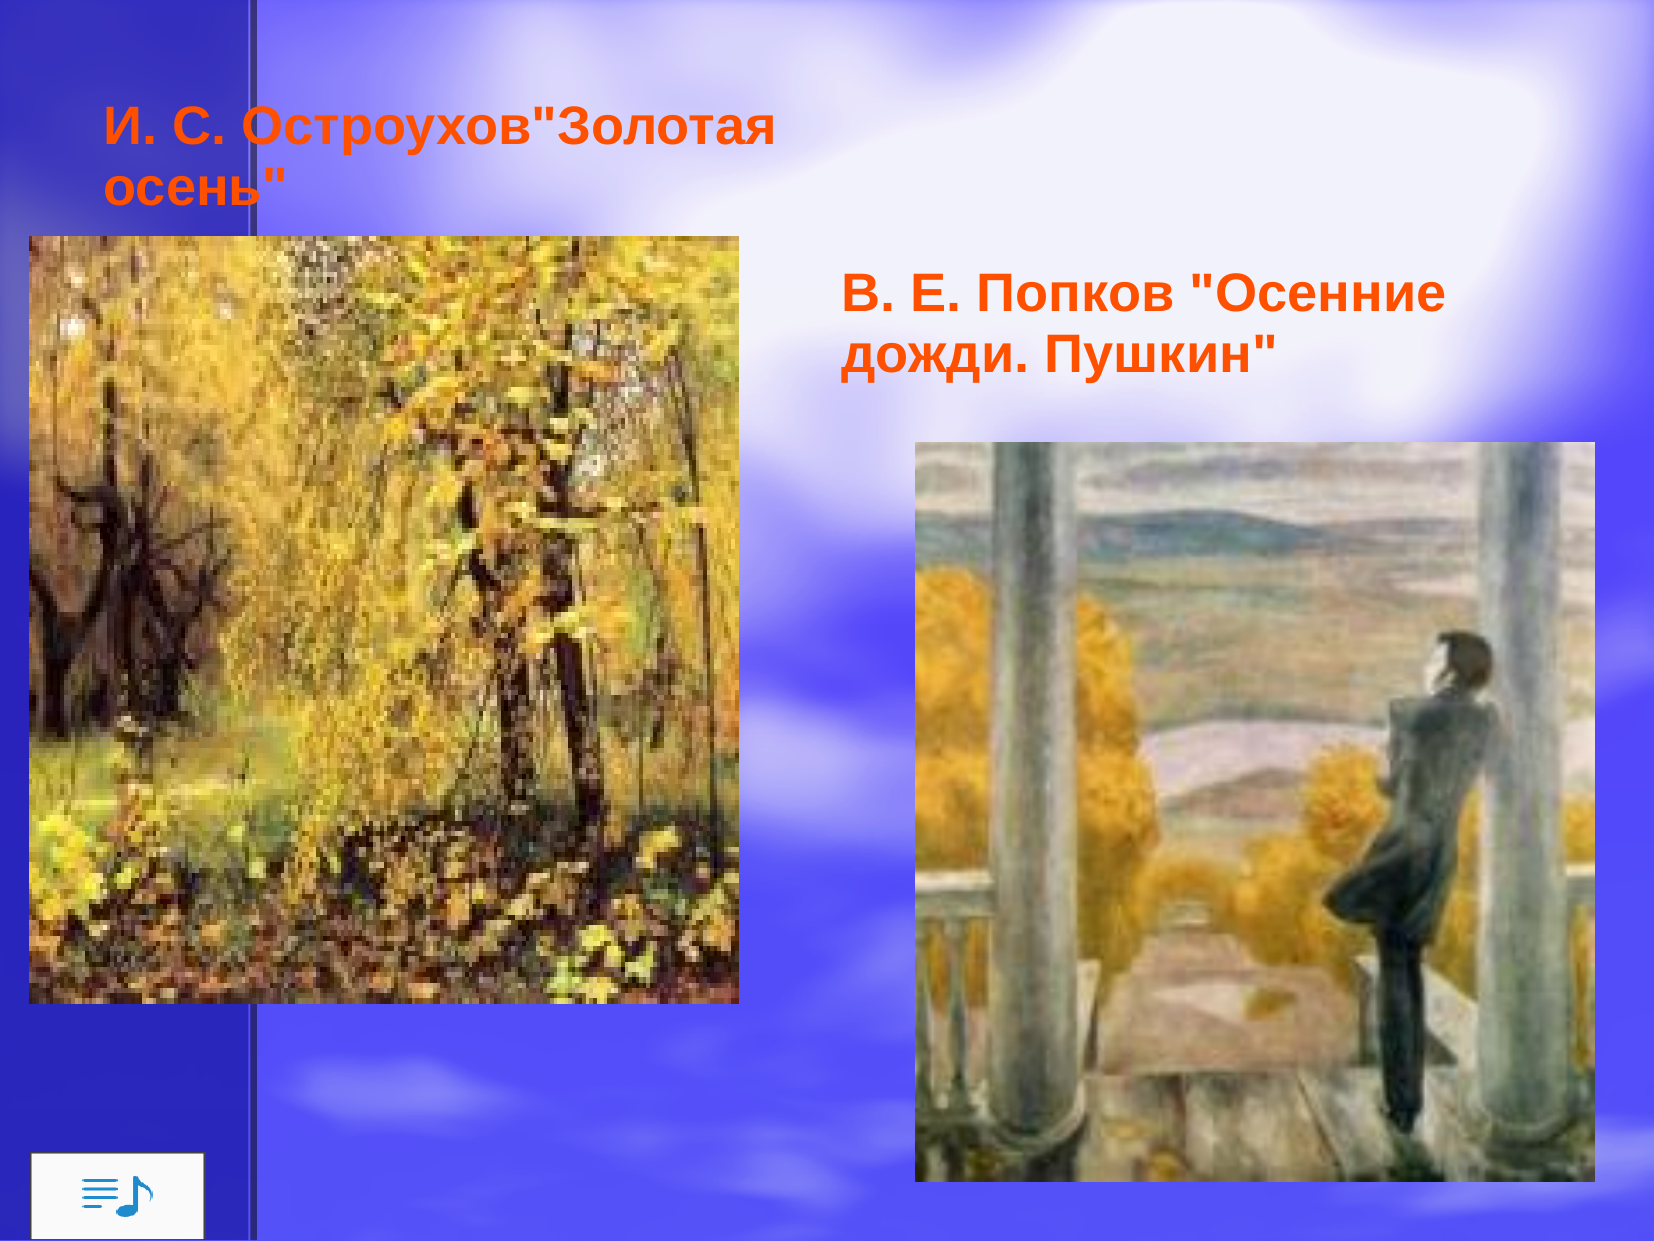

И. С. Остроухов"Золотая осень"
В. Е. Попков "Осенние дожди. Пушкин"